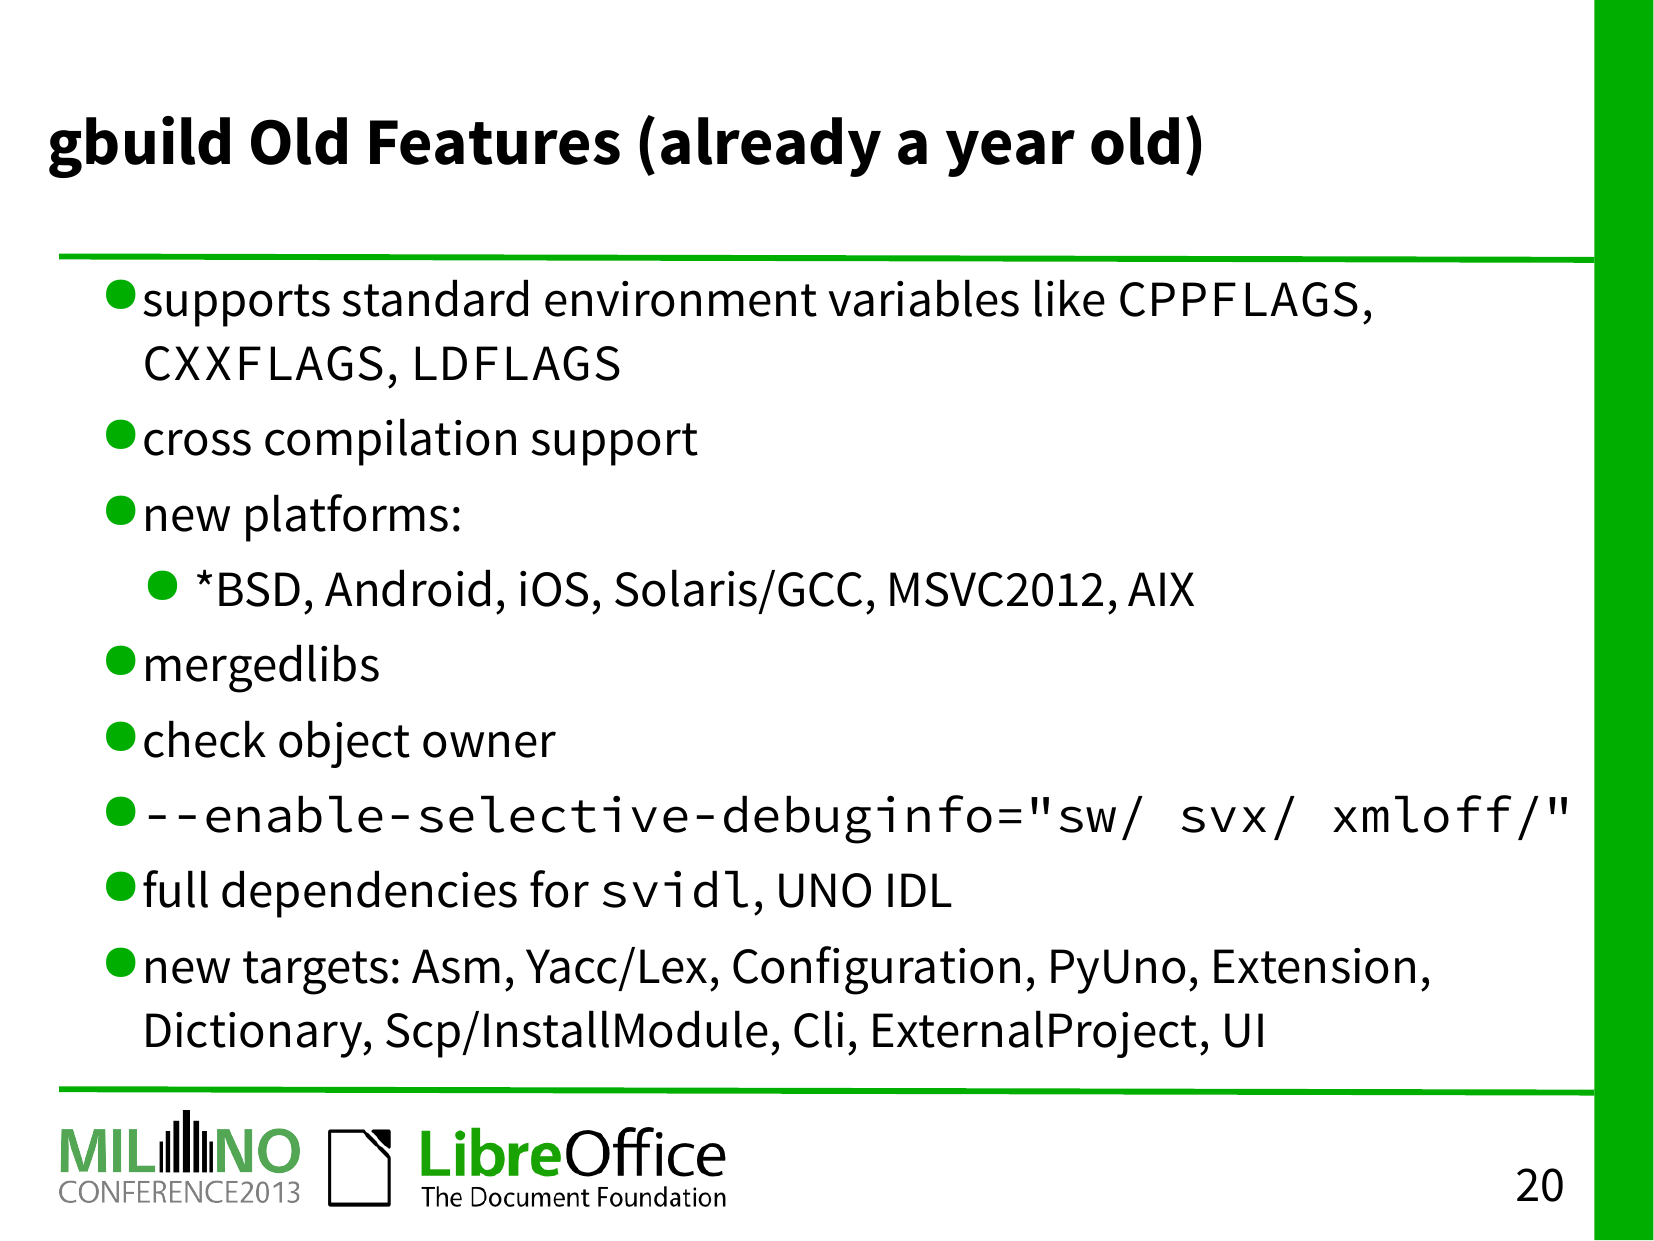

# gbuild Old Features (already a year old)
supports standard environment variables like CPPFLAGS, CXXFLAGS, LDFLAGS
cross compilation support
new platforms:
 *BSD, Android, iOS, Solaris/GCC, MSVC2012, AIX
mergedlibs
check object owner
--enable-selective-debuginfo="sw/ svx/ xmloff/"
full dependencies for svidl, UNO IDL
new targets: Asm, Yacc/Lex, Configuration, PyUno, Extension, Dictionary, Scp/InstallModule, Cli, ExternalProject, UI
20